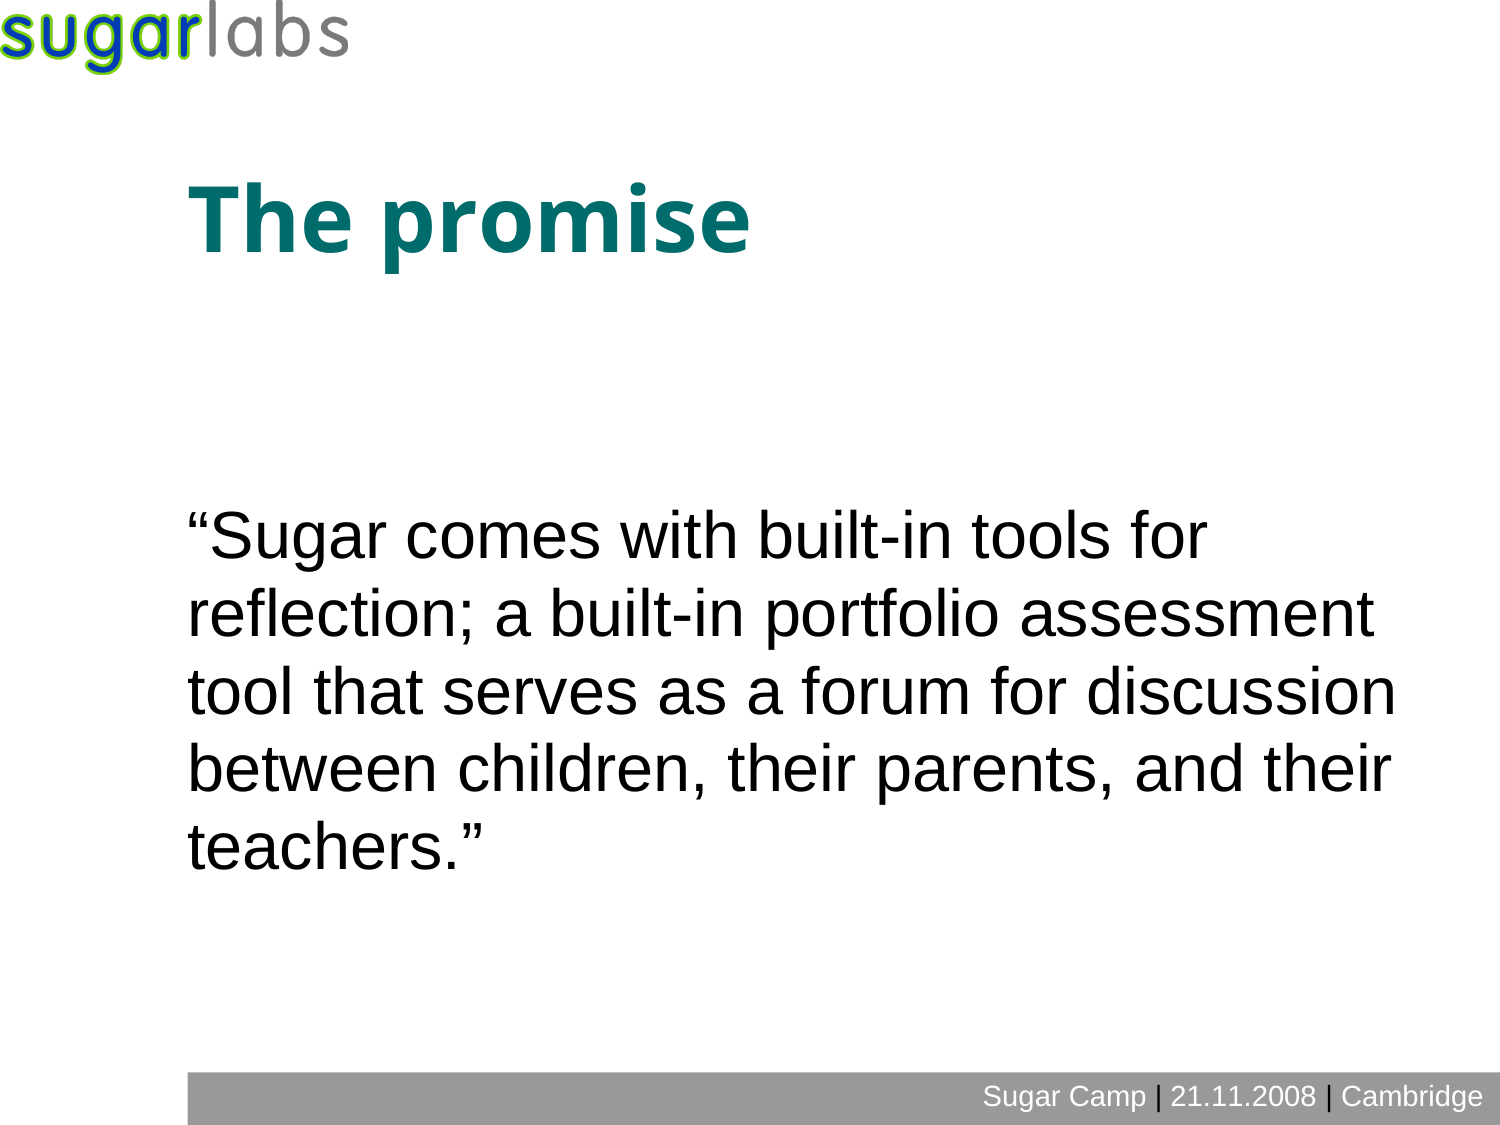

# The promise
“Sugar comes with built-in tools for reflection; a built-in portfolio assessment tool that serves as a forum for discussion between children, their parents, and their teachers.”